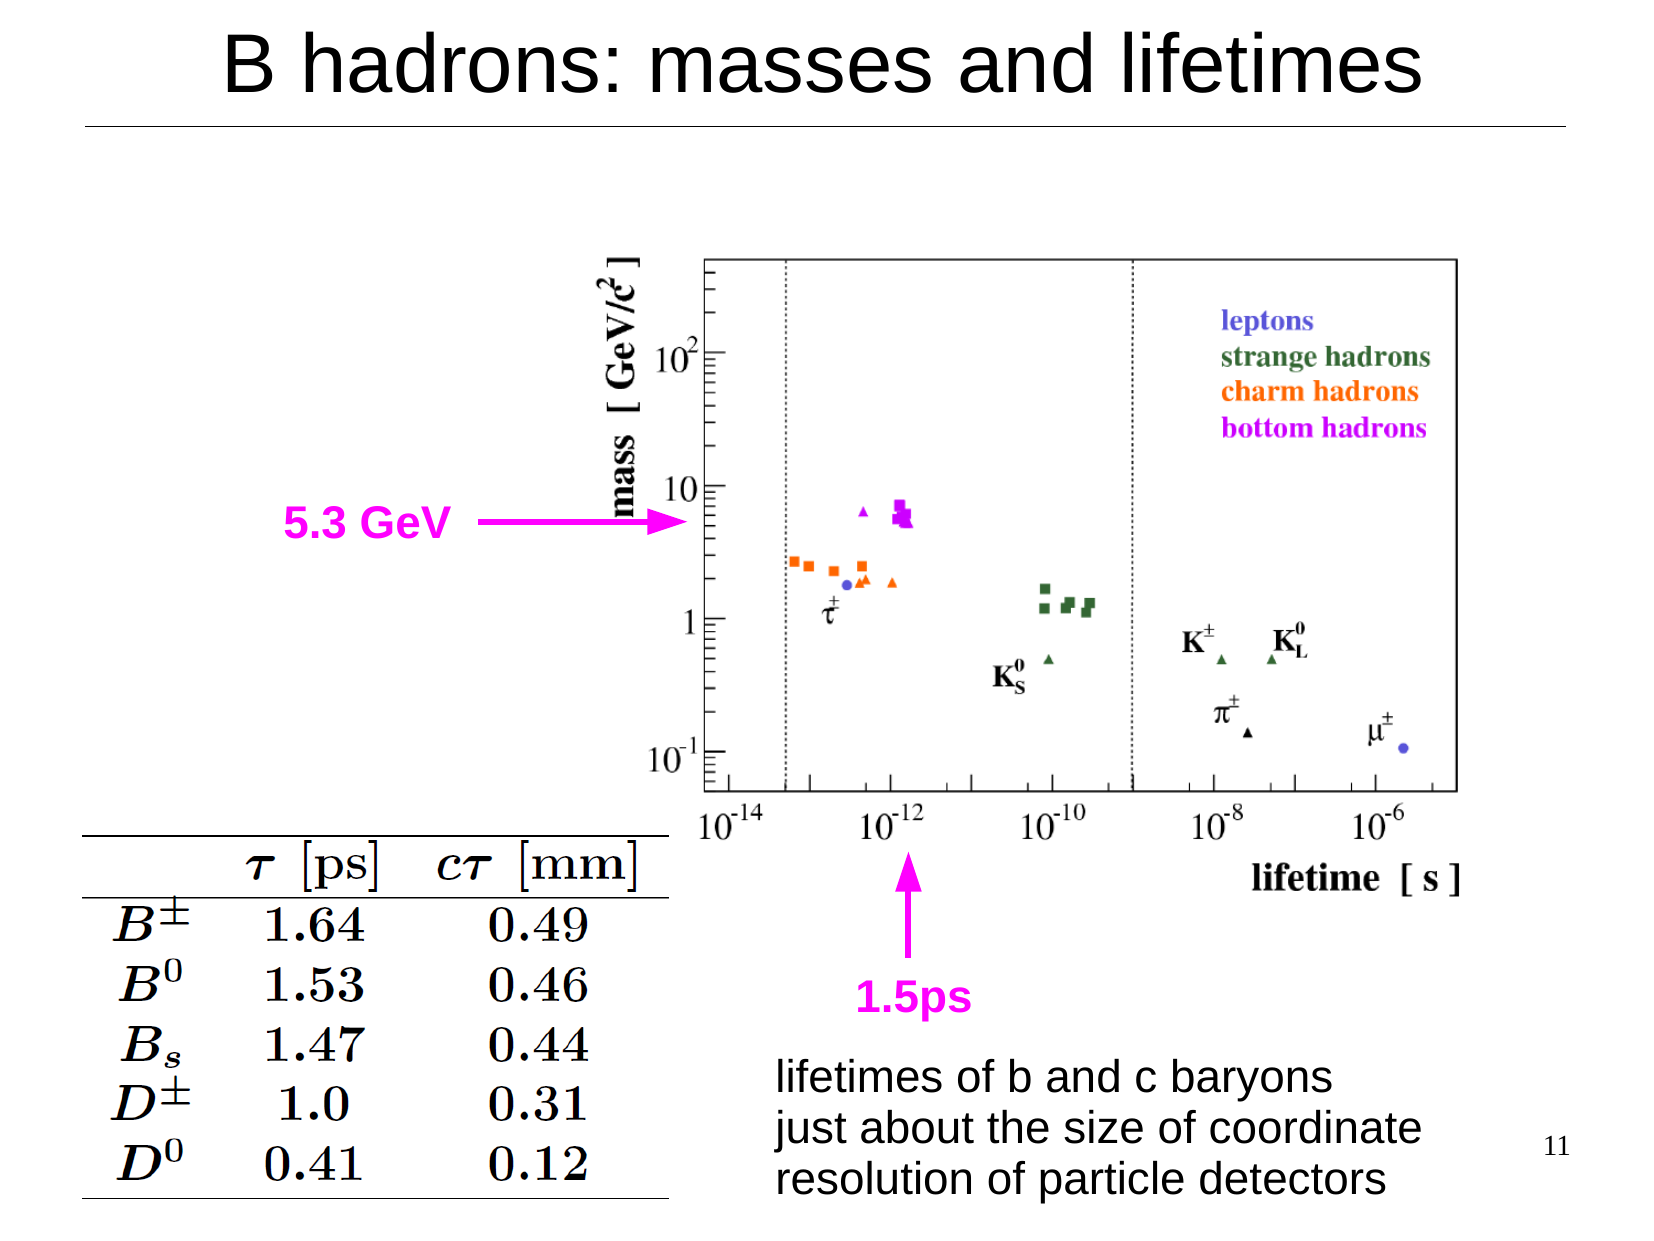

# B hadrons: masses and lifetimes
5.3 GeV
1.5ps
lifetimes of b and c baryons
just about the size of coordinate resolution of particle detectors
11